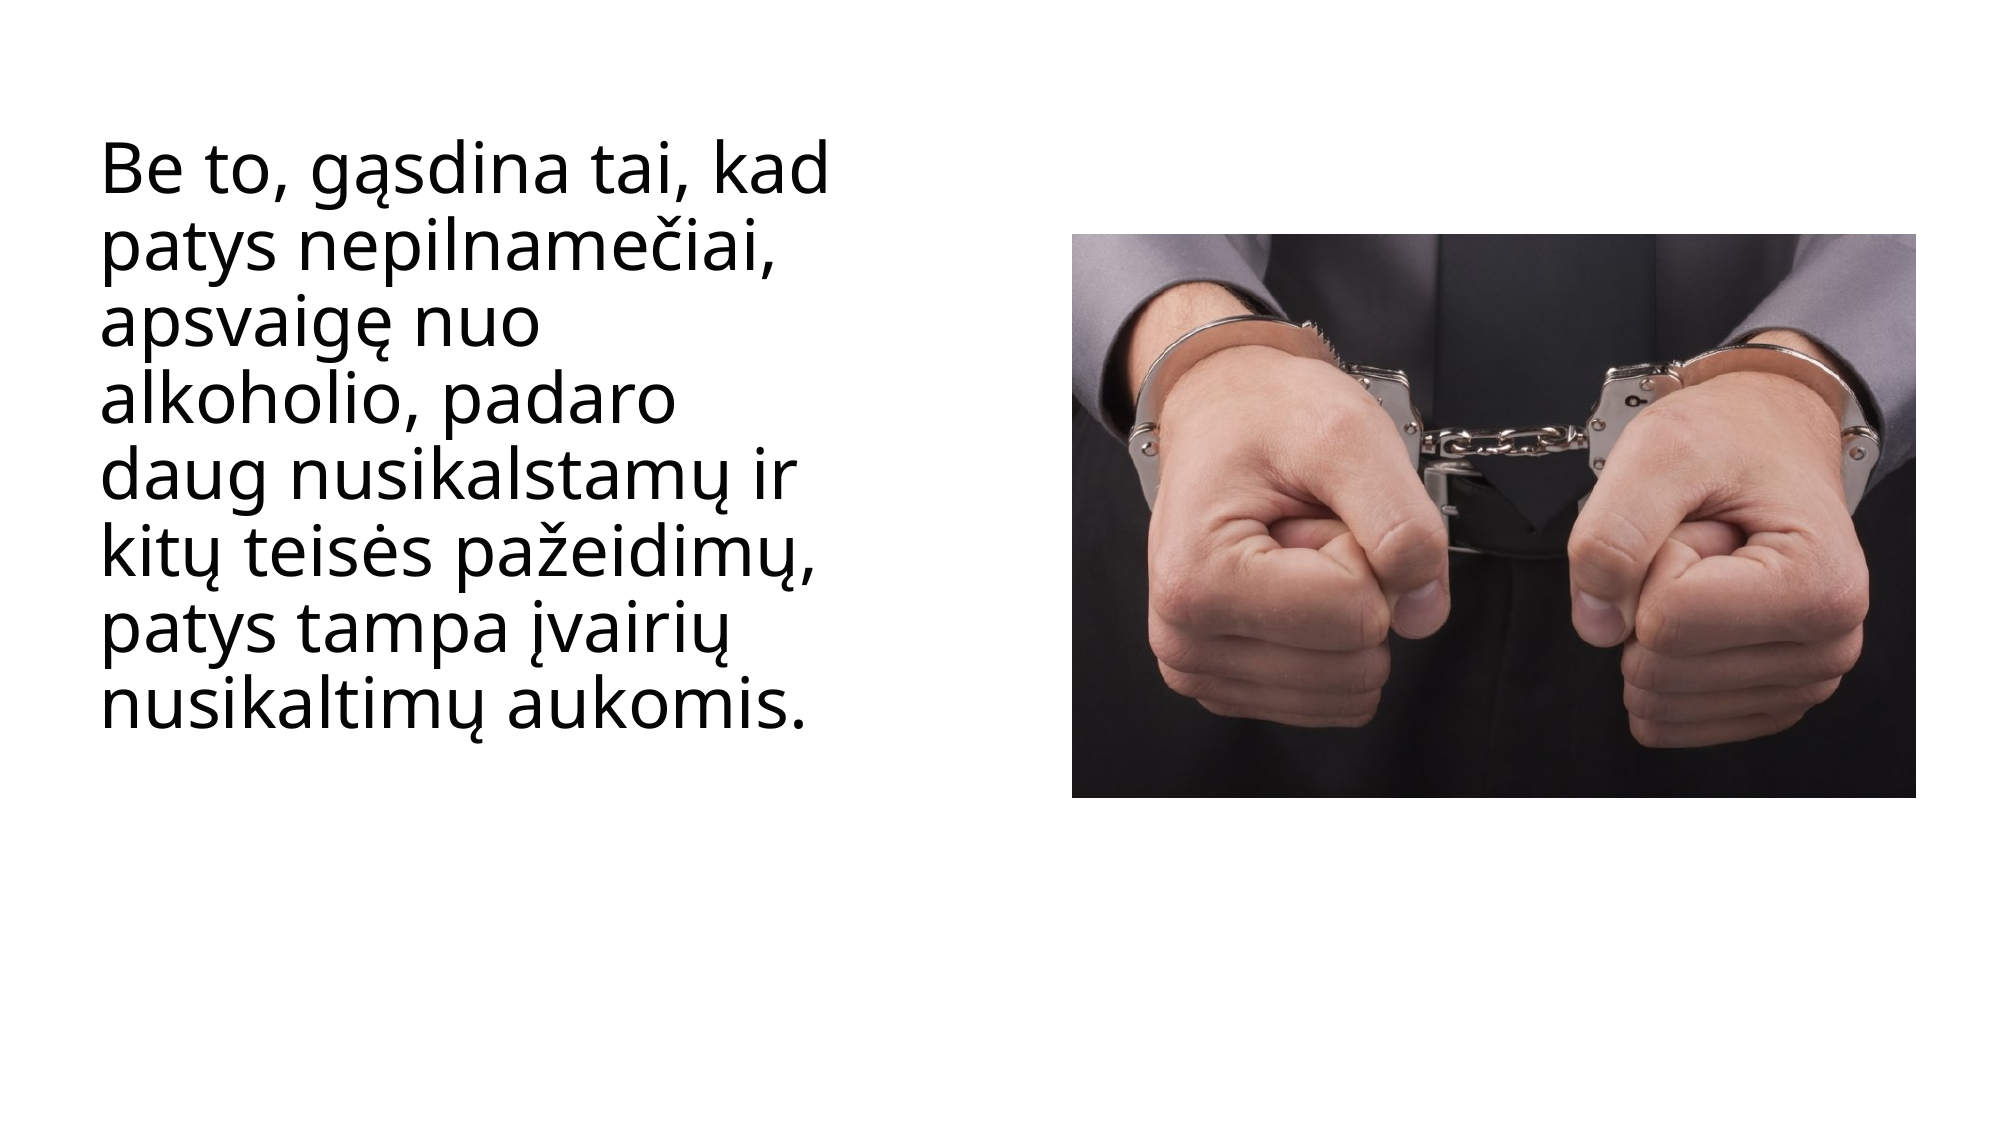

# Be to, gąsdina tai, kad patys nepilnamečiai, apsvaigę nuo alkoholio, padaro daug nusikalstamų ir kitų teisės pažeidimų, patys tampa įvairių nusikaltimų aukomis.